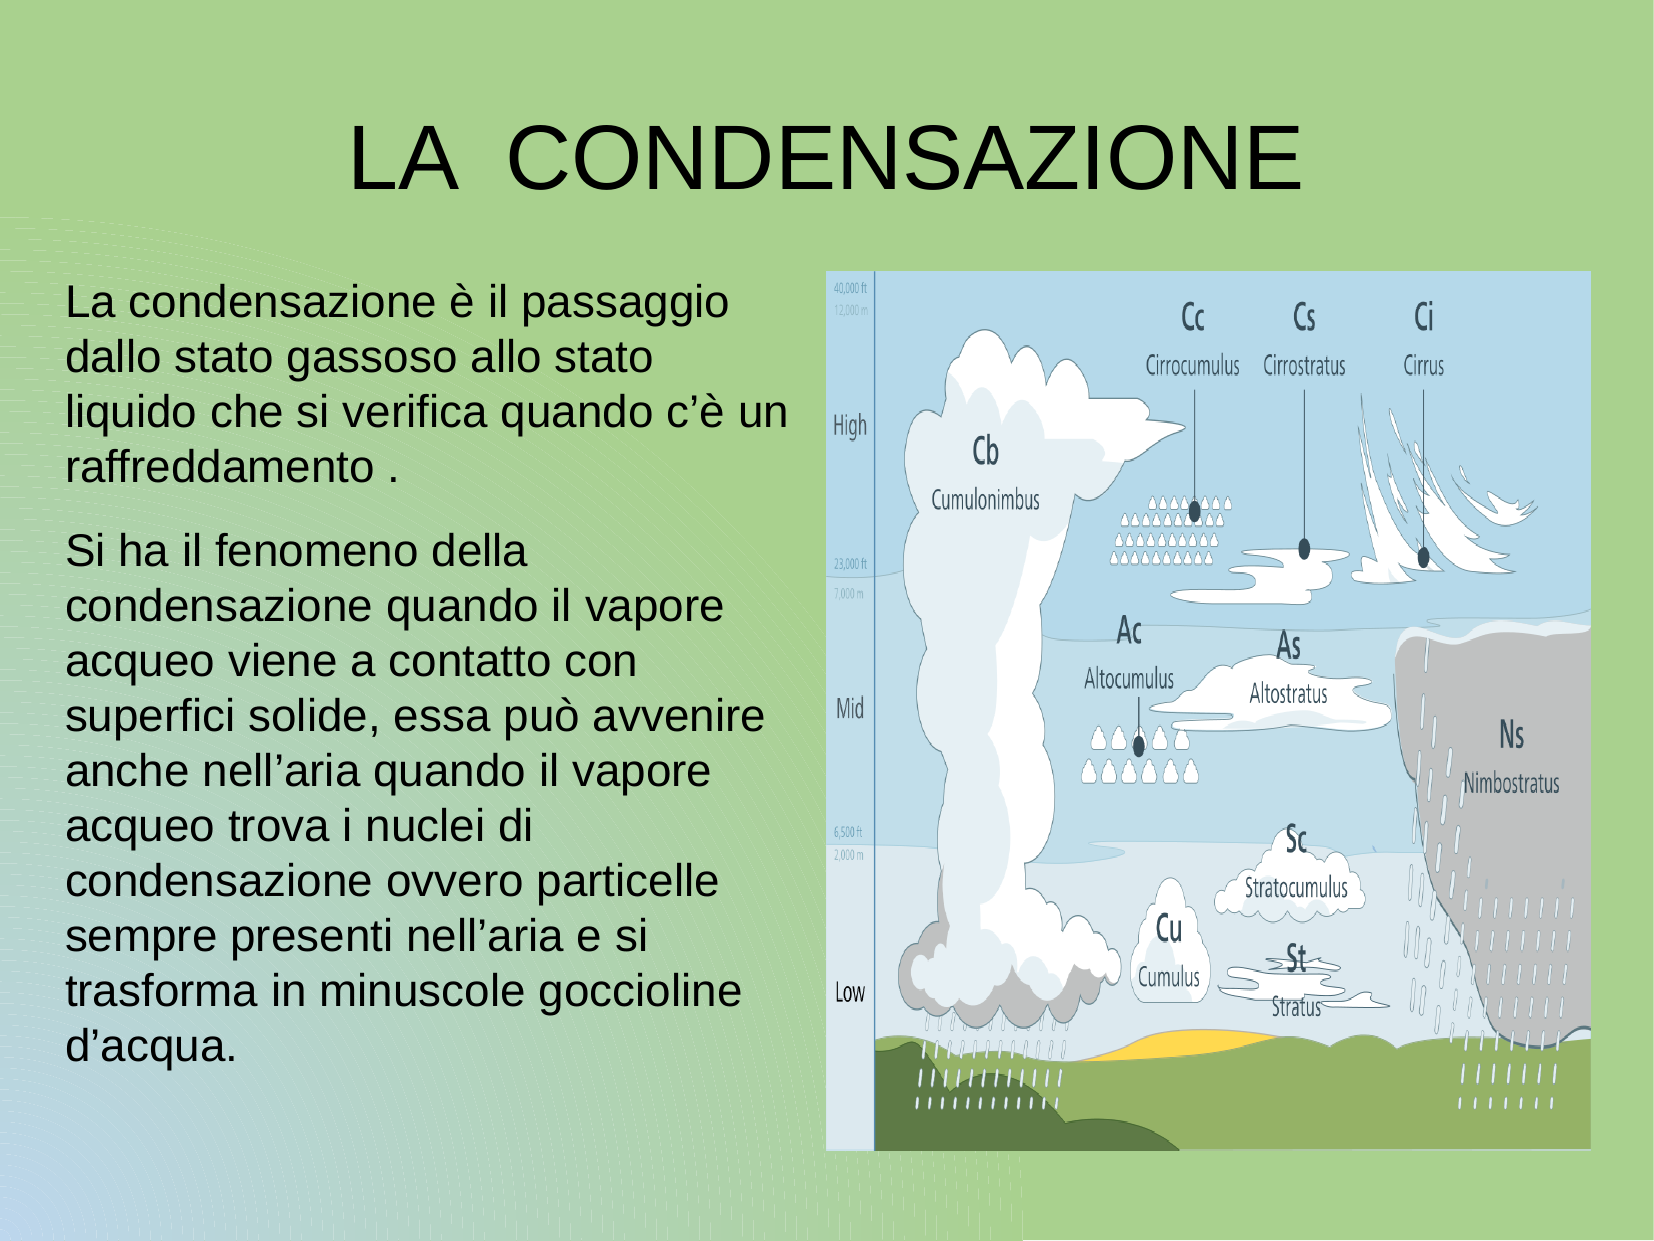

# LA CONDENSAZIONE
La condensazione è il passaggio dallo stato gassoso allo stato liquido che si verifica quando c’è un raffreddamento .
Si ha il fenomeno della condensazione quando il vapore acqueo viene a contatto con superfici solide, essa può avvenire anche nell’aria quando il vapore acqueo trova i nuclei di condensazione ovvero particelle sempre presenti nell’aria e si trasforma in minuscole goccioline d’acqua.